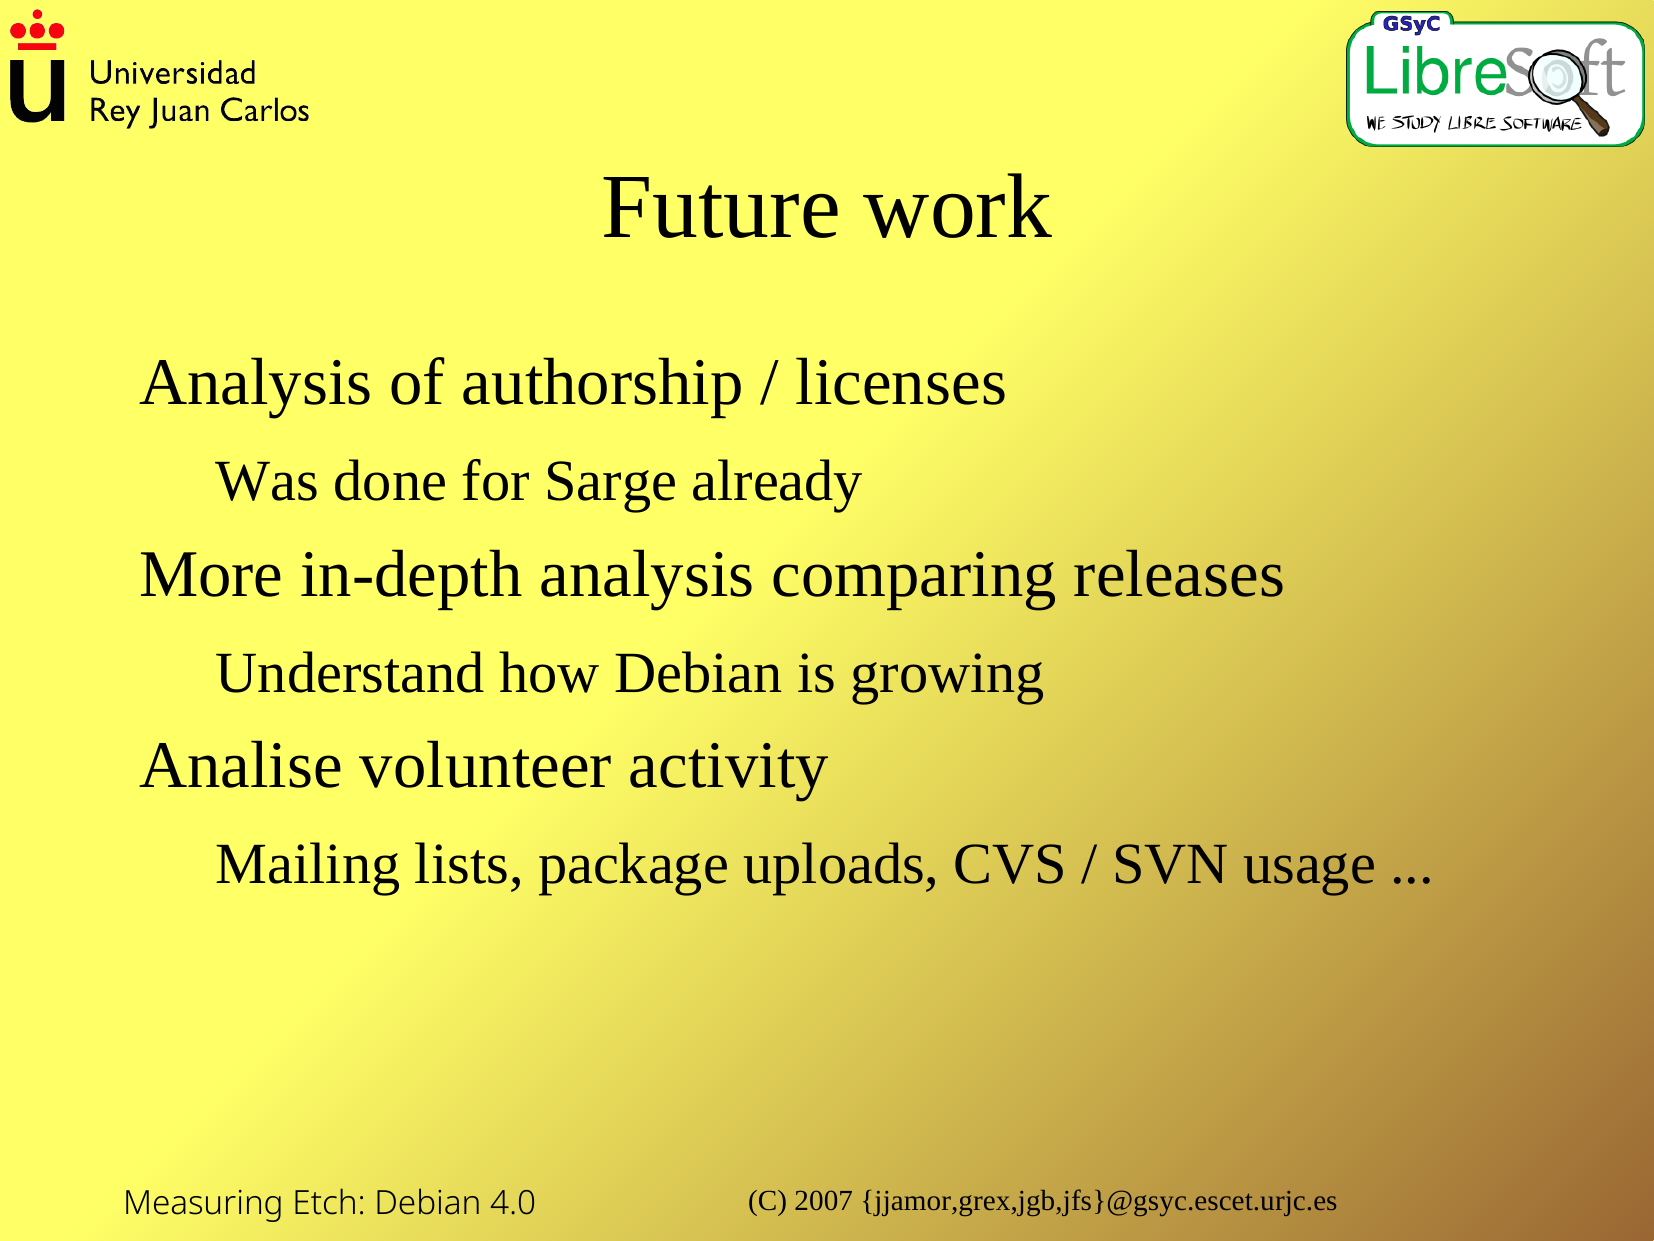

# Future work
Analysis of authorship / licenses
Was done for Sarge already
More in-depth analysis comparing releases
Understand how Debian is growing
Analise volunteer activity
Mailing lists, package uploads, CVS / SVN usage ...